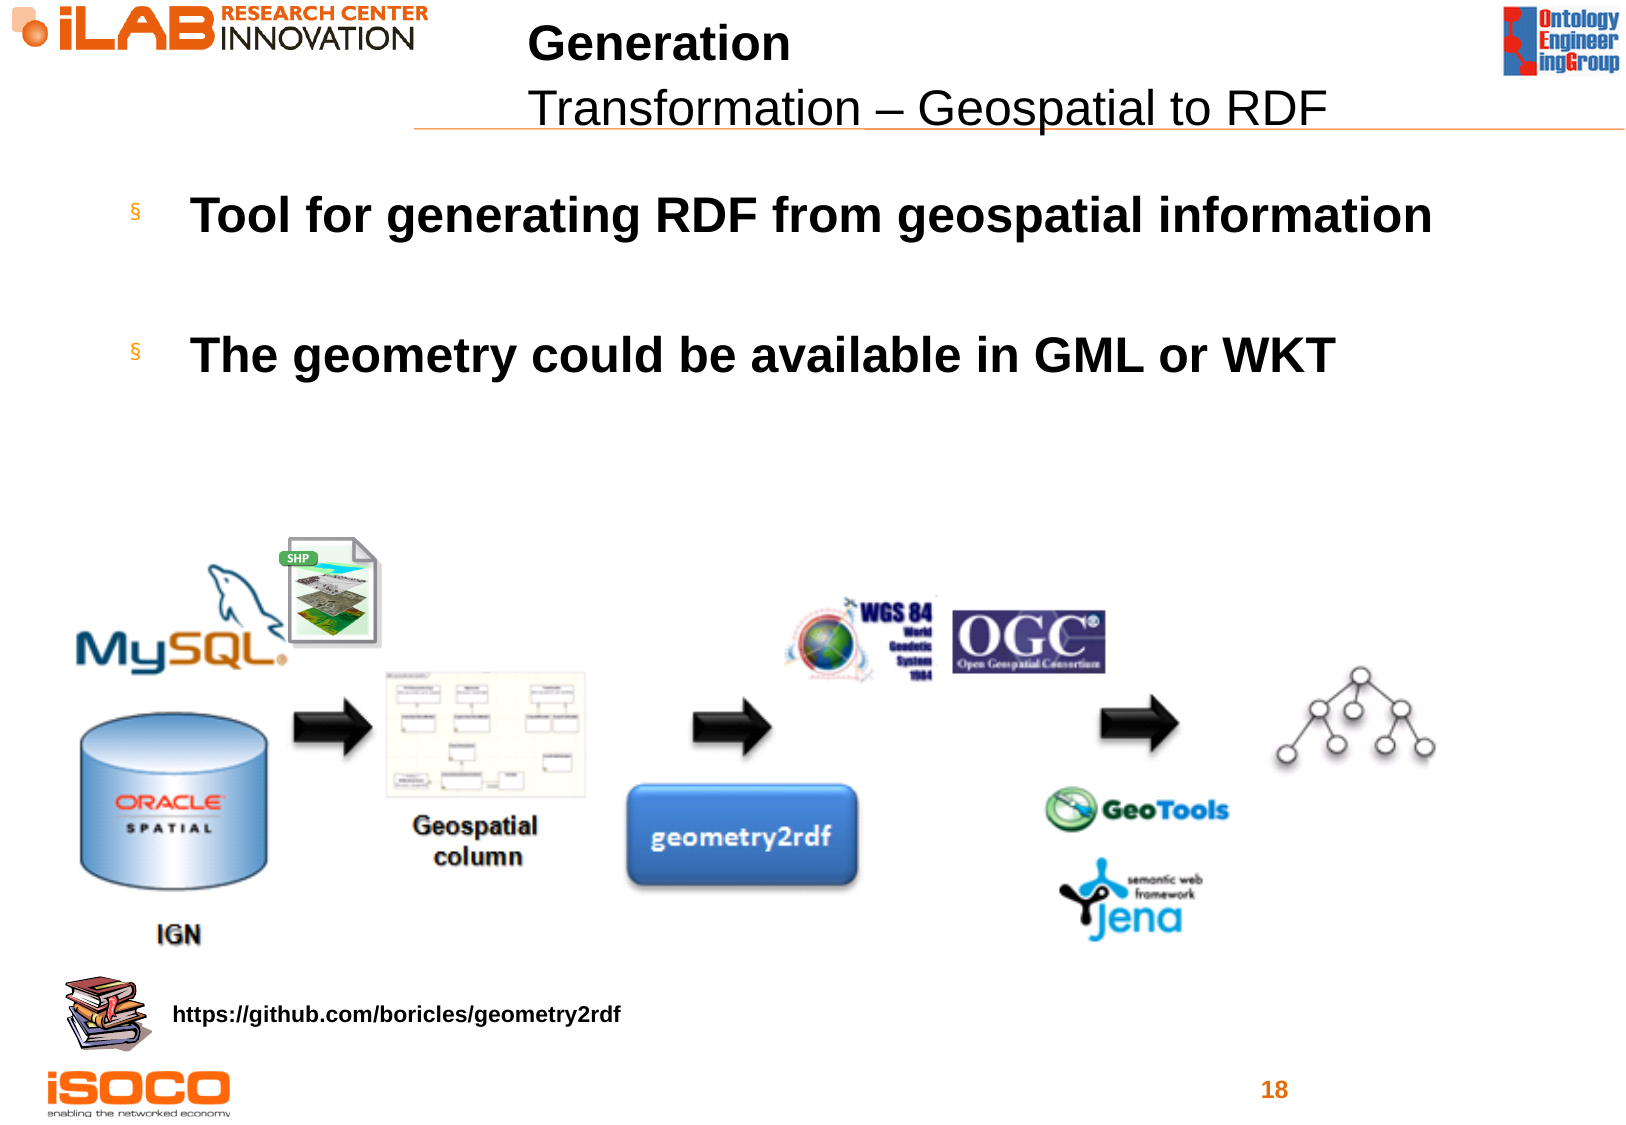

# Generation
Transformation – Geospatial to RDF
Tool for generating RDF from geospatial information
The geometry could be available in GML or WKT
https://github.com/boricles/geometry2rdf